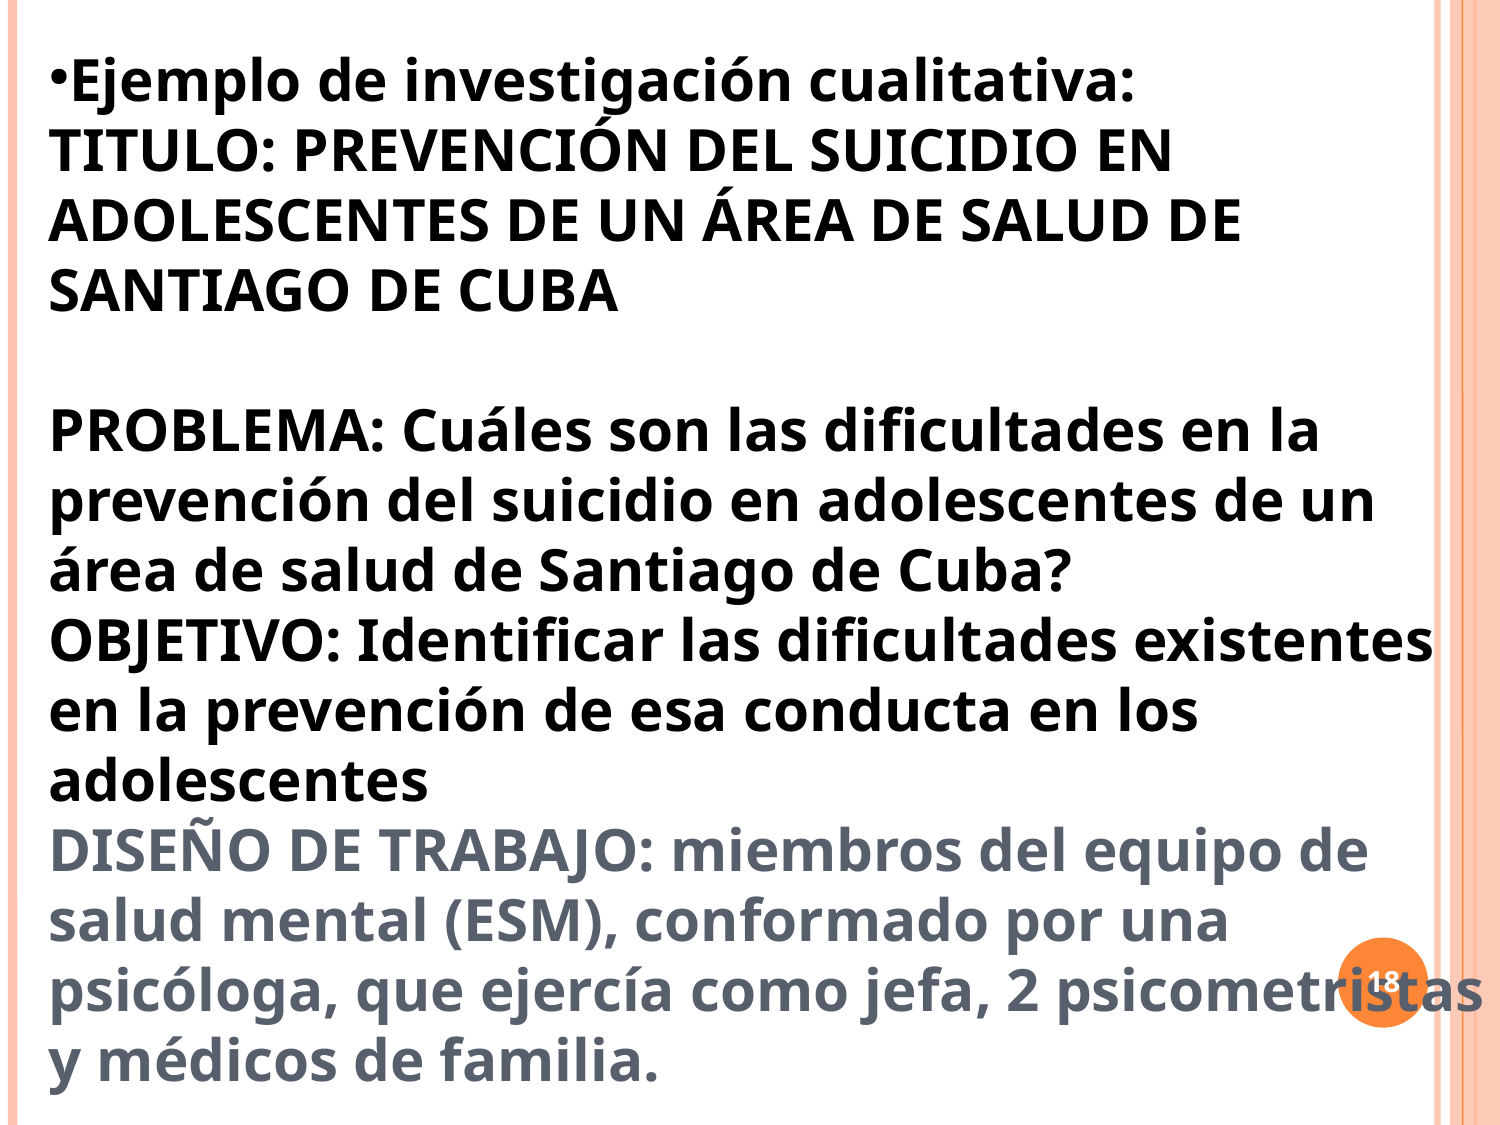

# Ejemplo de investigación cualitativa: TITULO: PREVENCIÓN DEL SUICIDIO EN ADOLESCENTES DE UN ÁREA DE SALUD DE SANTIAGO DE CUBA PROBLEMA: Cuáles son las dificultades en la prevención del suicidio en adolescentes de un área de salud de Santiago de Cuba? OBJETIVO: Identificar las dificultades existentes en la prevención de esa conducta en los adolescentes DISEÑO DE TRABAJO: miembros del equipo de salud mental (ESM), conformado por una psicóloga, que ejercía como jefa, 2 psicometristas y médicos de familia.